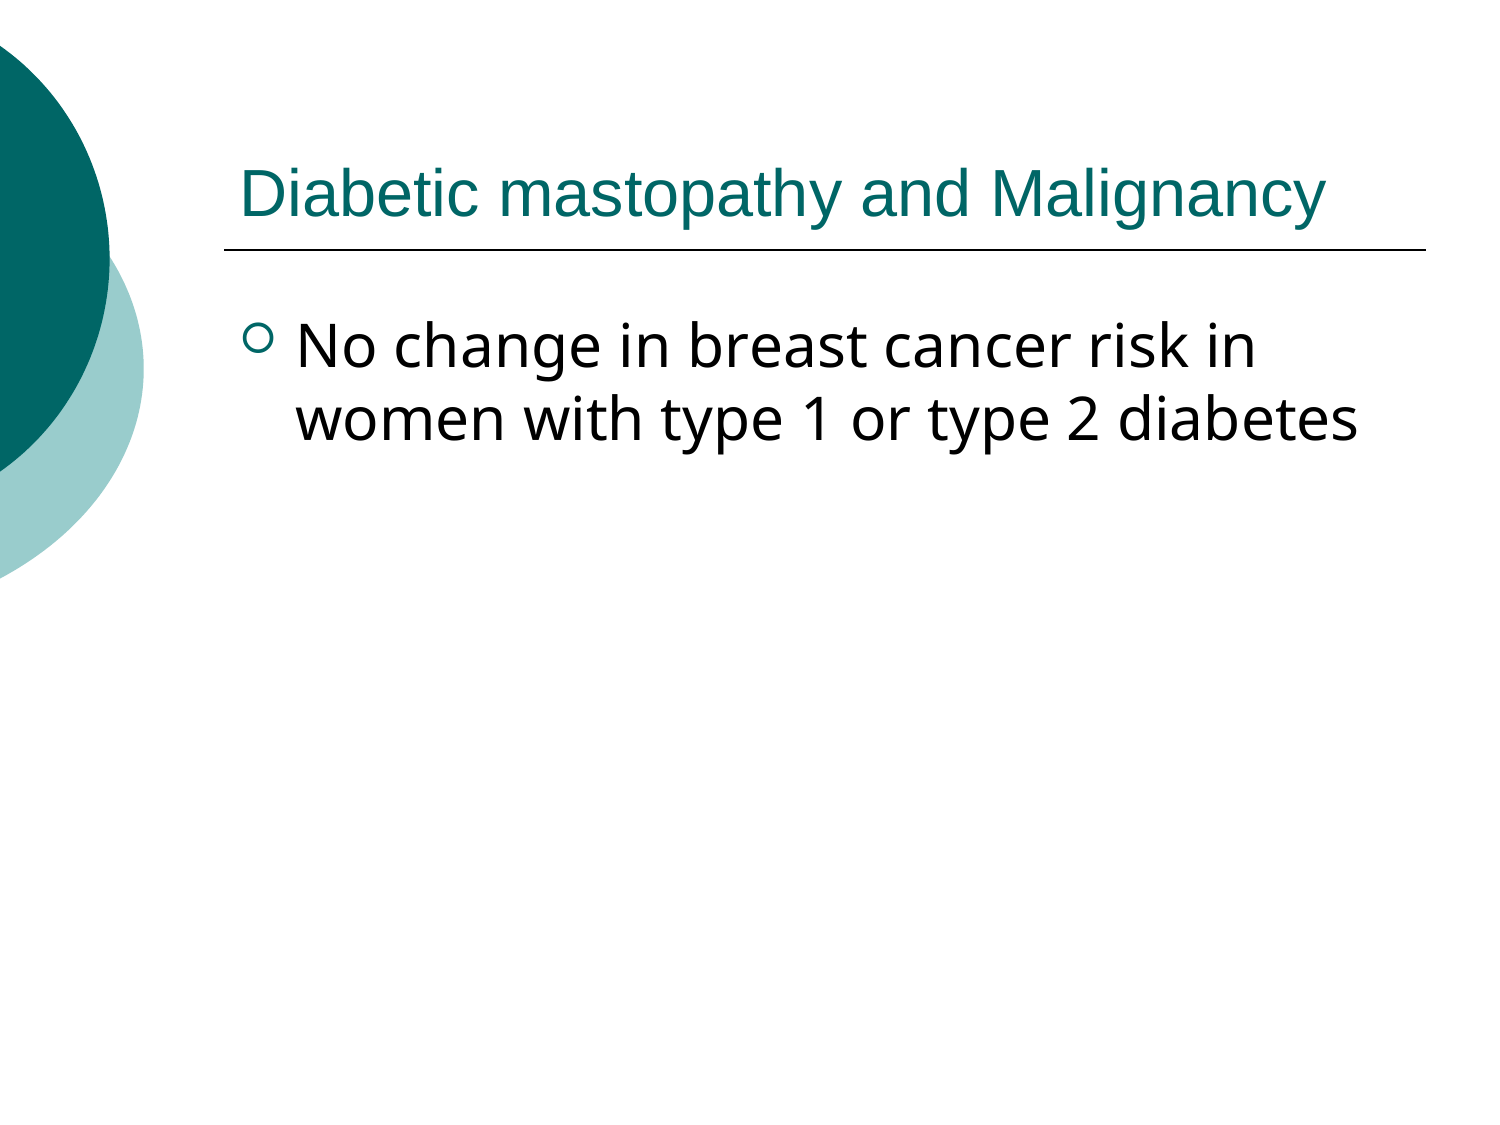

# Diabetic mastopathy and Malignancy
No change in breast cancer risk in women with type 1 or type 2 diabetes